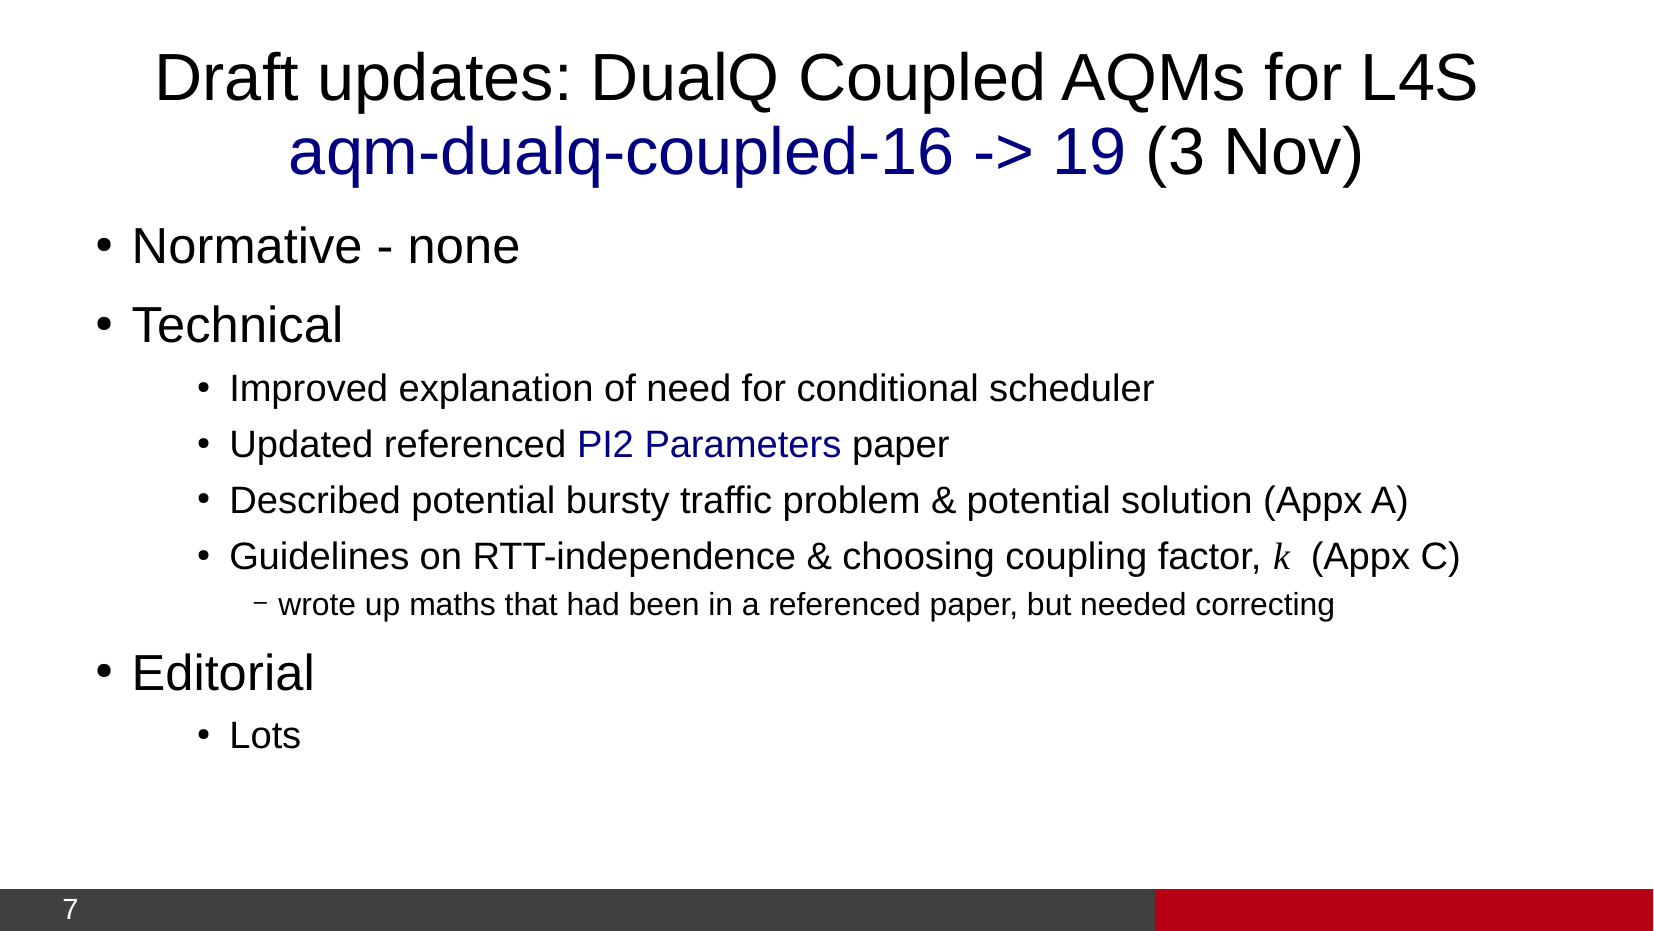

# Draft updates: DualQ Coupled AQMs for L4S aqm-dualq-coupled-16 -> 19 (3 Nov)
Normative - none
Technical
Improved explanation of need for conditional scheduler
Updated referenced PI2 Parameters paper
Described potential bursty traffic problem & potential solution (Appx A)
Guidelines on RTT-independence & choosing coupling factor, k (Appx C)
wrote up maths that had been in a referenced paper, but needed correcting
Editorial
Lots
7